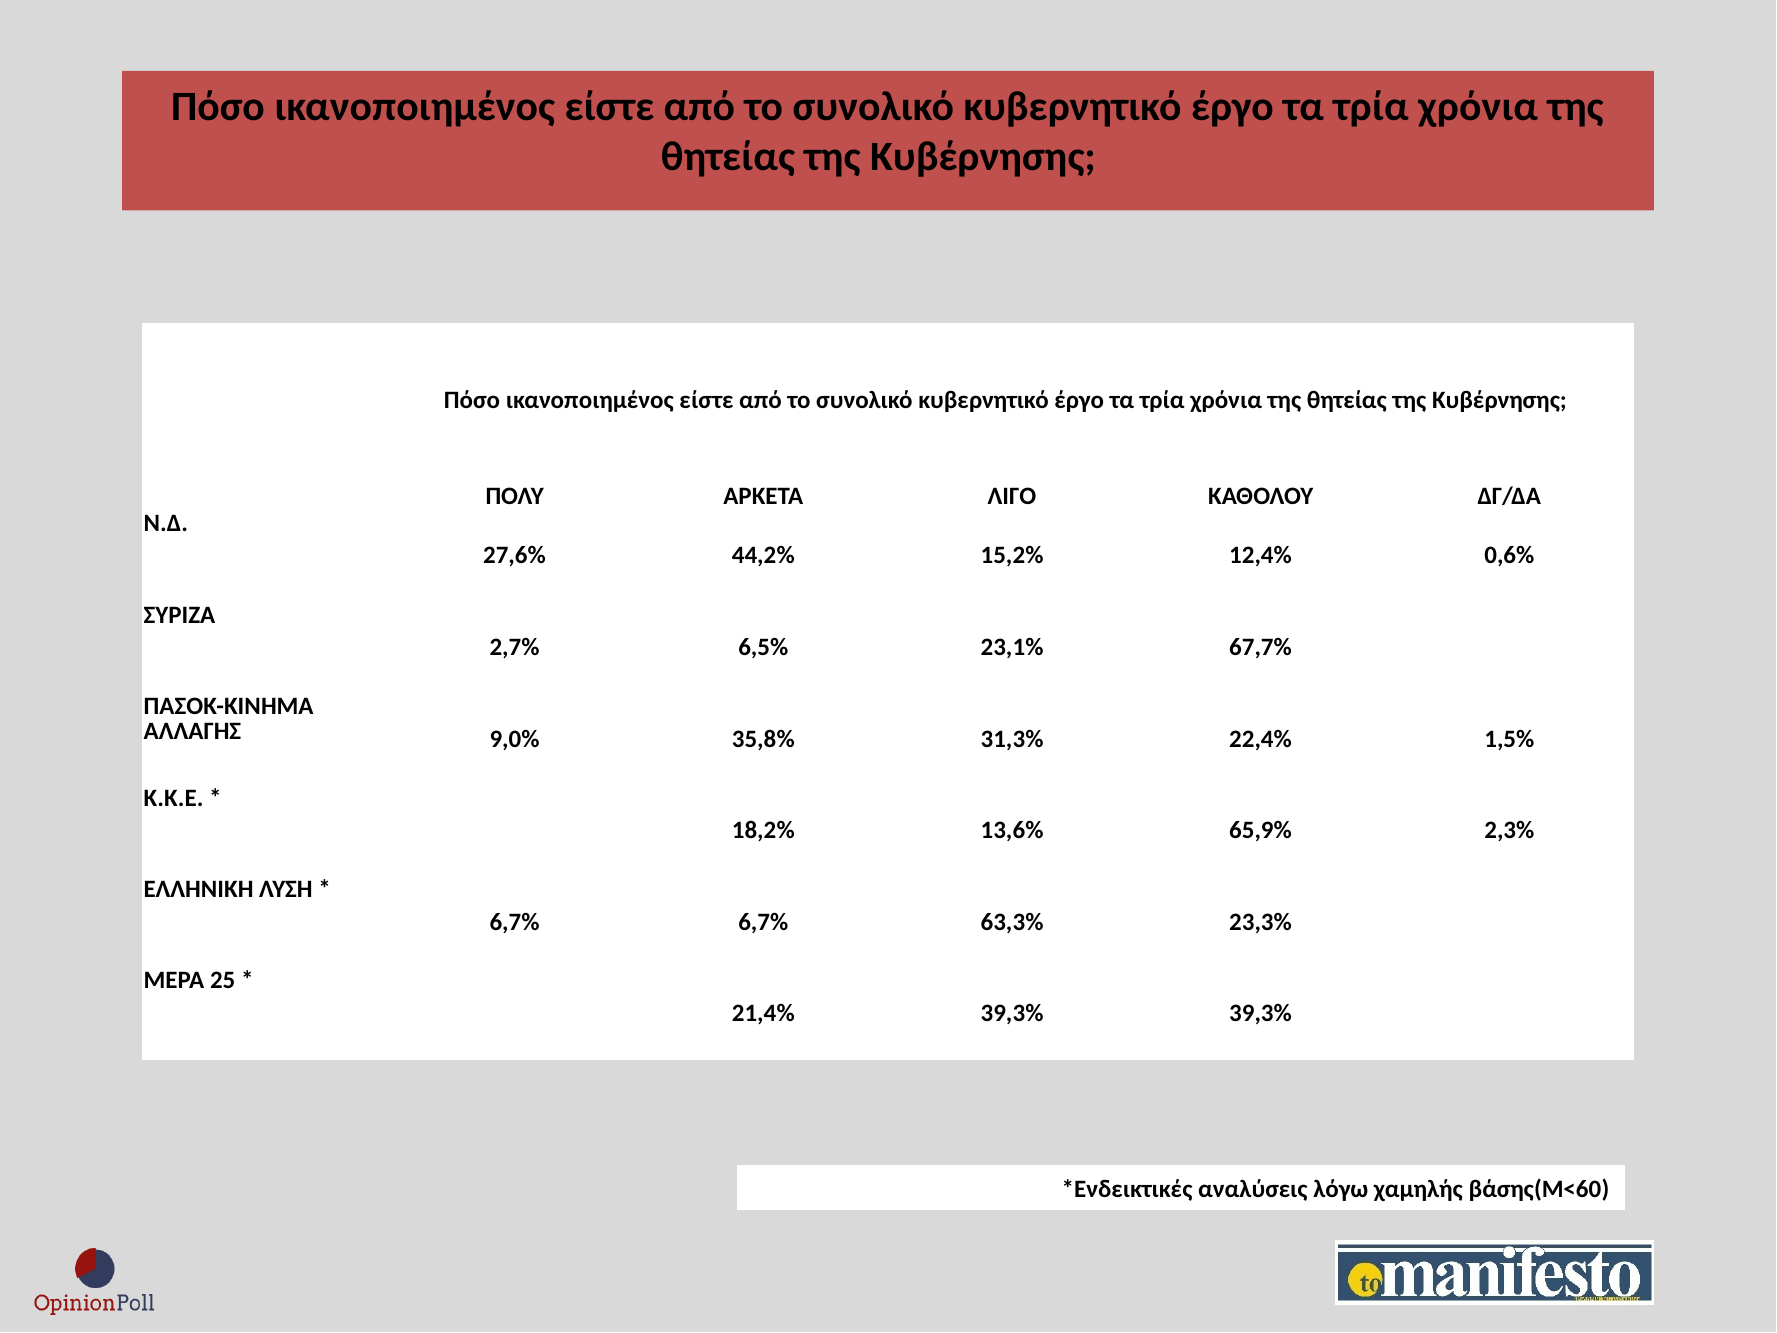

# Πόσο ικανοποιημένος είστε από το συνολικό κυβερνητικό έργο τα τρία χρόνια της θητείας της Κυβέρνησης;
| | Πόσο ικανοποιημένος είστε από το συνολικό κυβερνητικό έργο τα τρία χρόνια της θητείας της Κυβέρνησης; | | | | |
| --- | --- | --- | --- | --- | --- |
| | ΠΟΛΥ | ΑΡΚΕΤΑ | ΛΙΓΟ | ΚΑΘΟΛΟΥ | ΔΓ/ΔΑ |
| Ν.Δ. | 27,6% | 44,2% | 15,2% | 12,4% | 0,6% |
| ΣΥΡΙΖΑ | 2,7% | 6,5% | 23,1% | 67,7% | |
| ΠΑΣΟΚ-ΚΙΝΗΜΑ ΑΛΛΑΓΗΣ | 9,0% | 35,8% | 31,3% | 22,4% | 1,5% |
| Κ.Κ.Ε. \* | | 18,2% | 13,6% | 65,9% | 2,3% |
| ΕΛΛΗΝΙΚΗ ΛΥΣΗ \* | 6,7% | 6,7% | 63,3% | 23,3% | |
| ΜΕΡΑ 25 \* | | 21,4% | 39,3% | 39,3% | |
*Ενδεικτικές αναλύσεις λόγω χαμηλής βάσης(Μ<60)